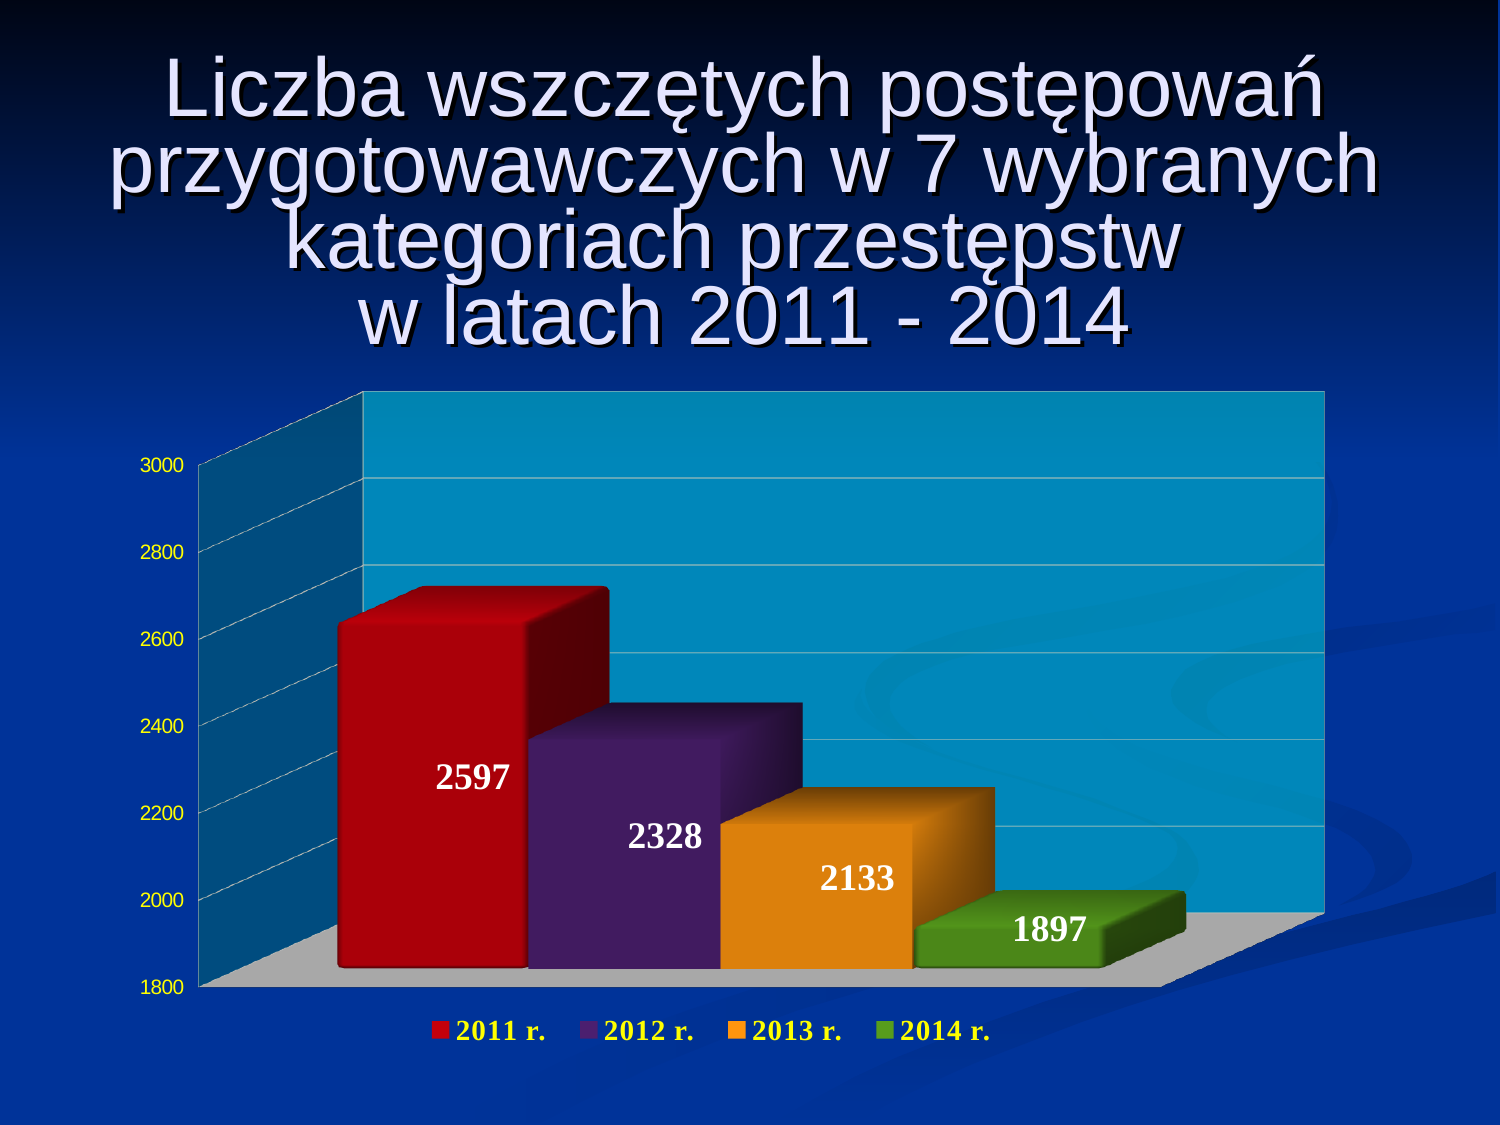

# Liczba wszczętych postępowań przygotowawczych w 7 wybranych kategoriach przestępstw w latach 2011 - 2014
[unsupported chart]